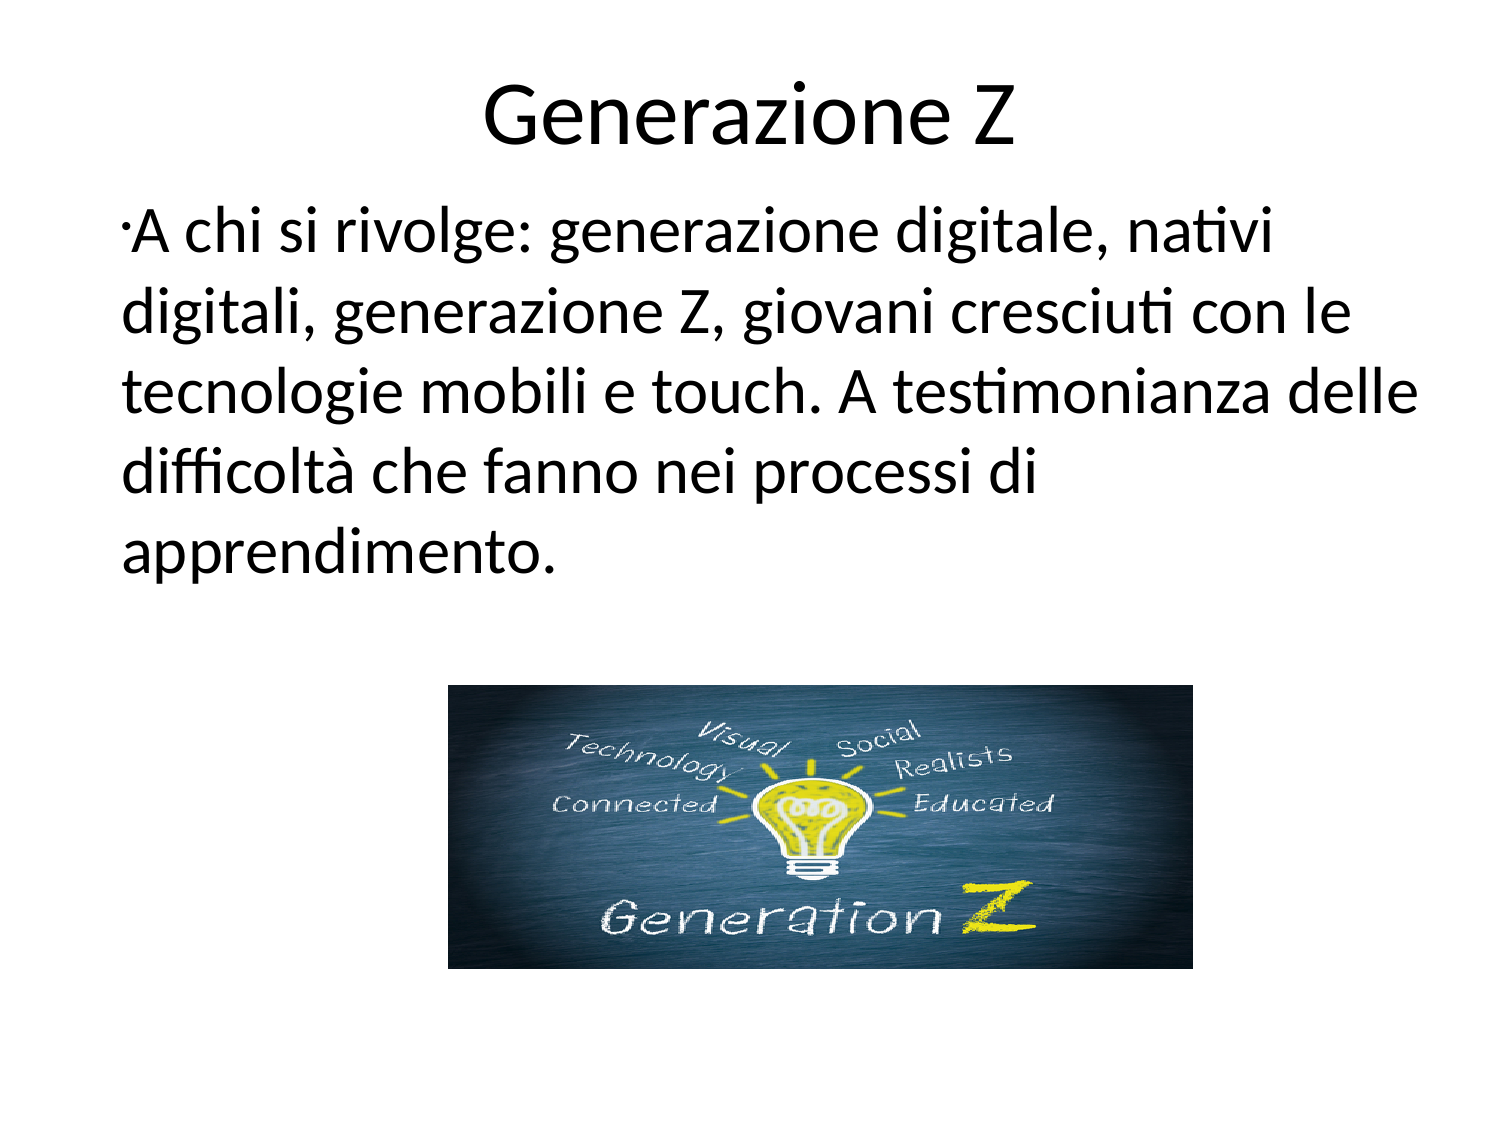

# Generazione Z
A chi si rivolge: generazione digitale, nativi digitali, generazione Z, giovani cresciuti con le tecnologie mobili e touch. A testimonianza delle difficoltà che fanno nei processi di apprendimento.